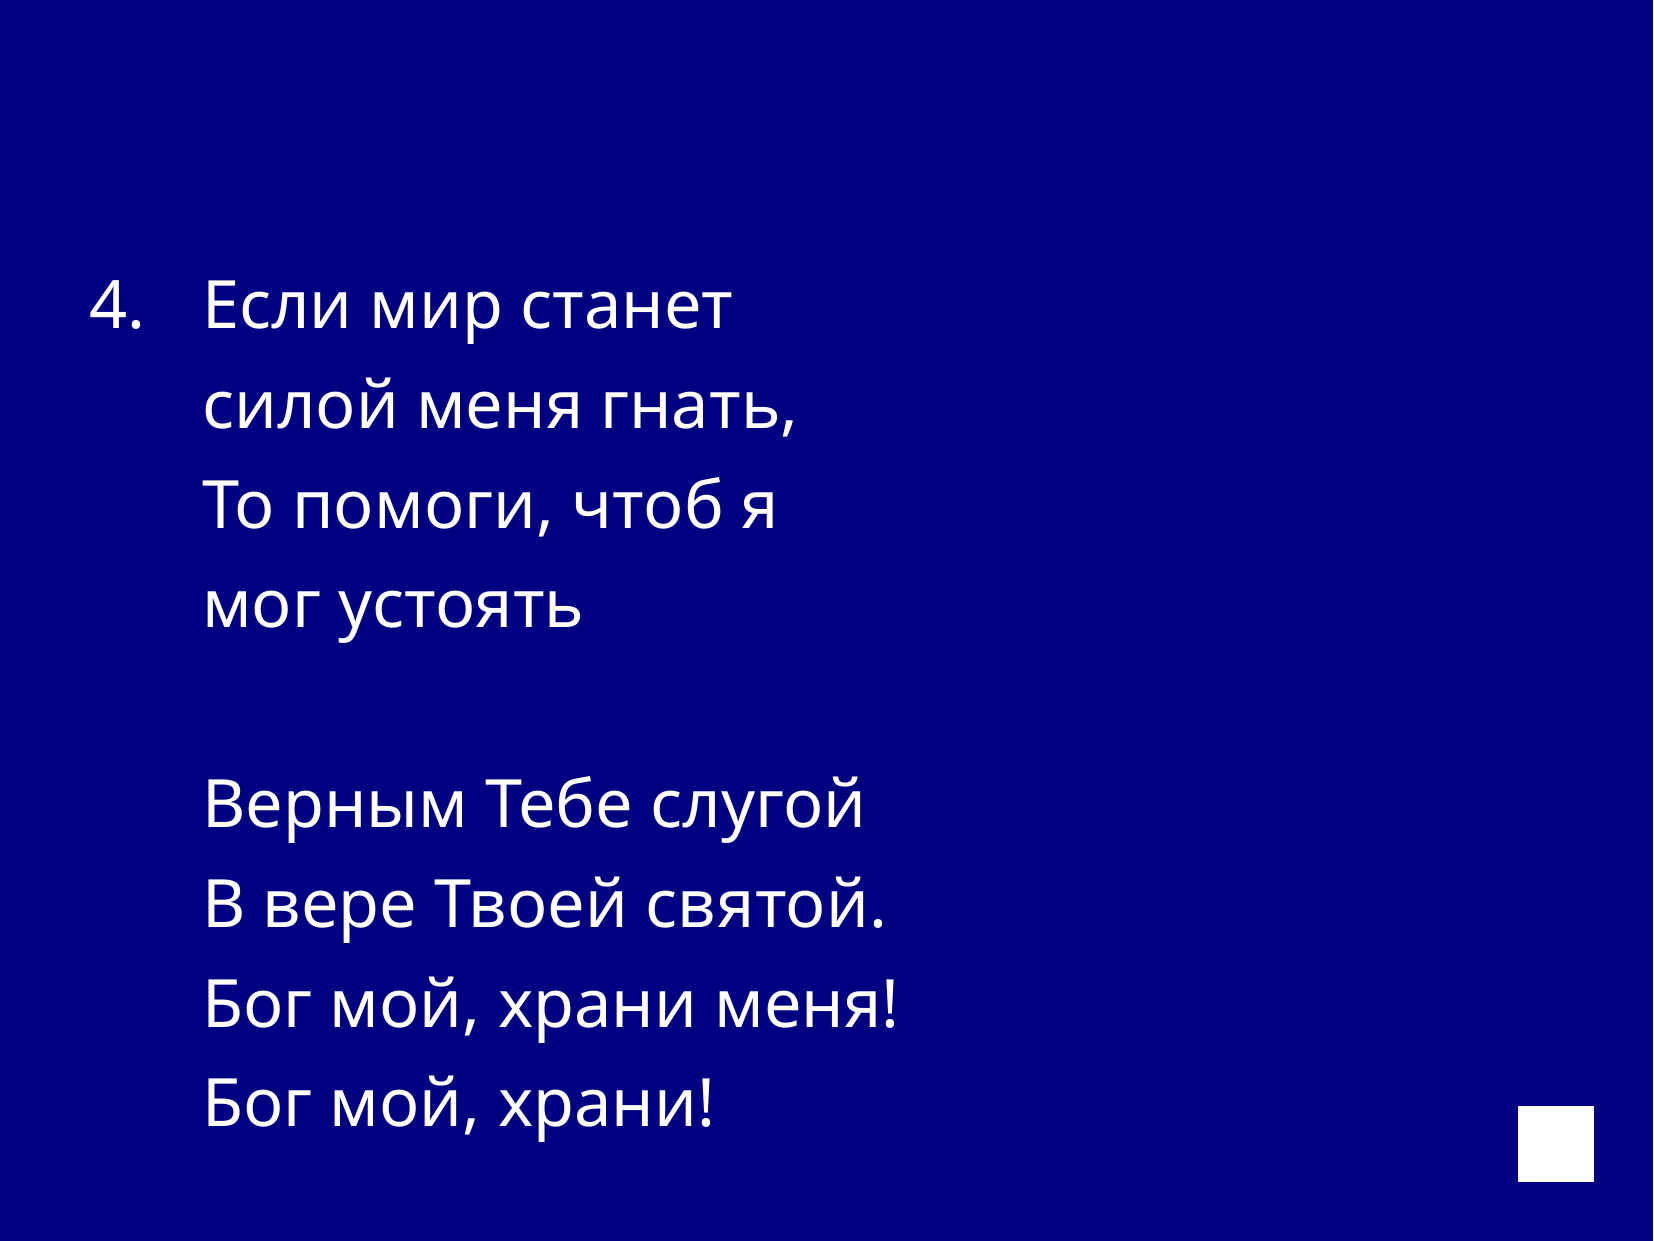

4.	Если мир станет
	силой меня гнать,
	То помоги, чтоб я
	мог устоять
	Верным Тебе слугой
	В вере Твоей святой.
	Бог мой, храни меня!
	Бог мой, храни!